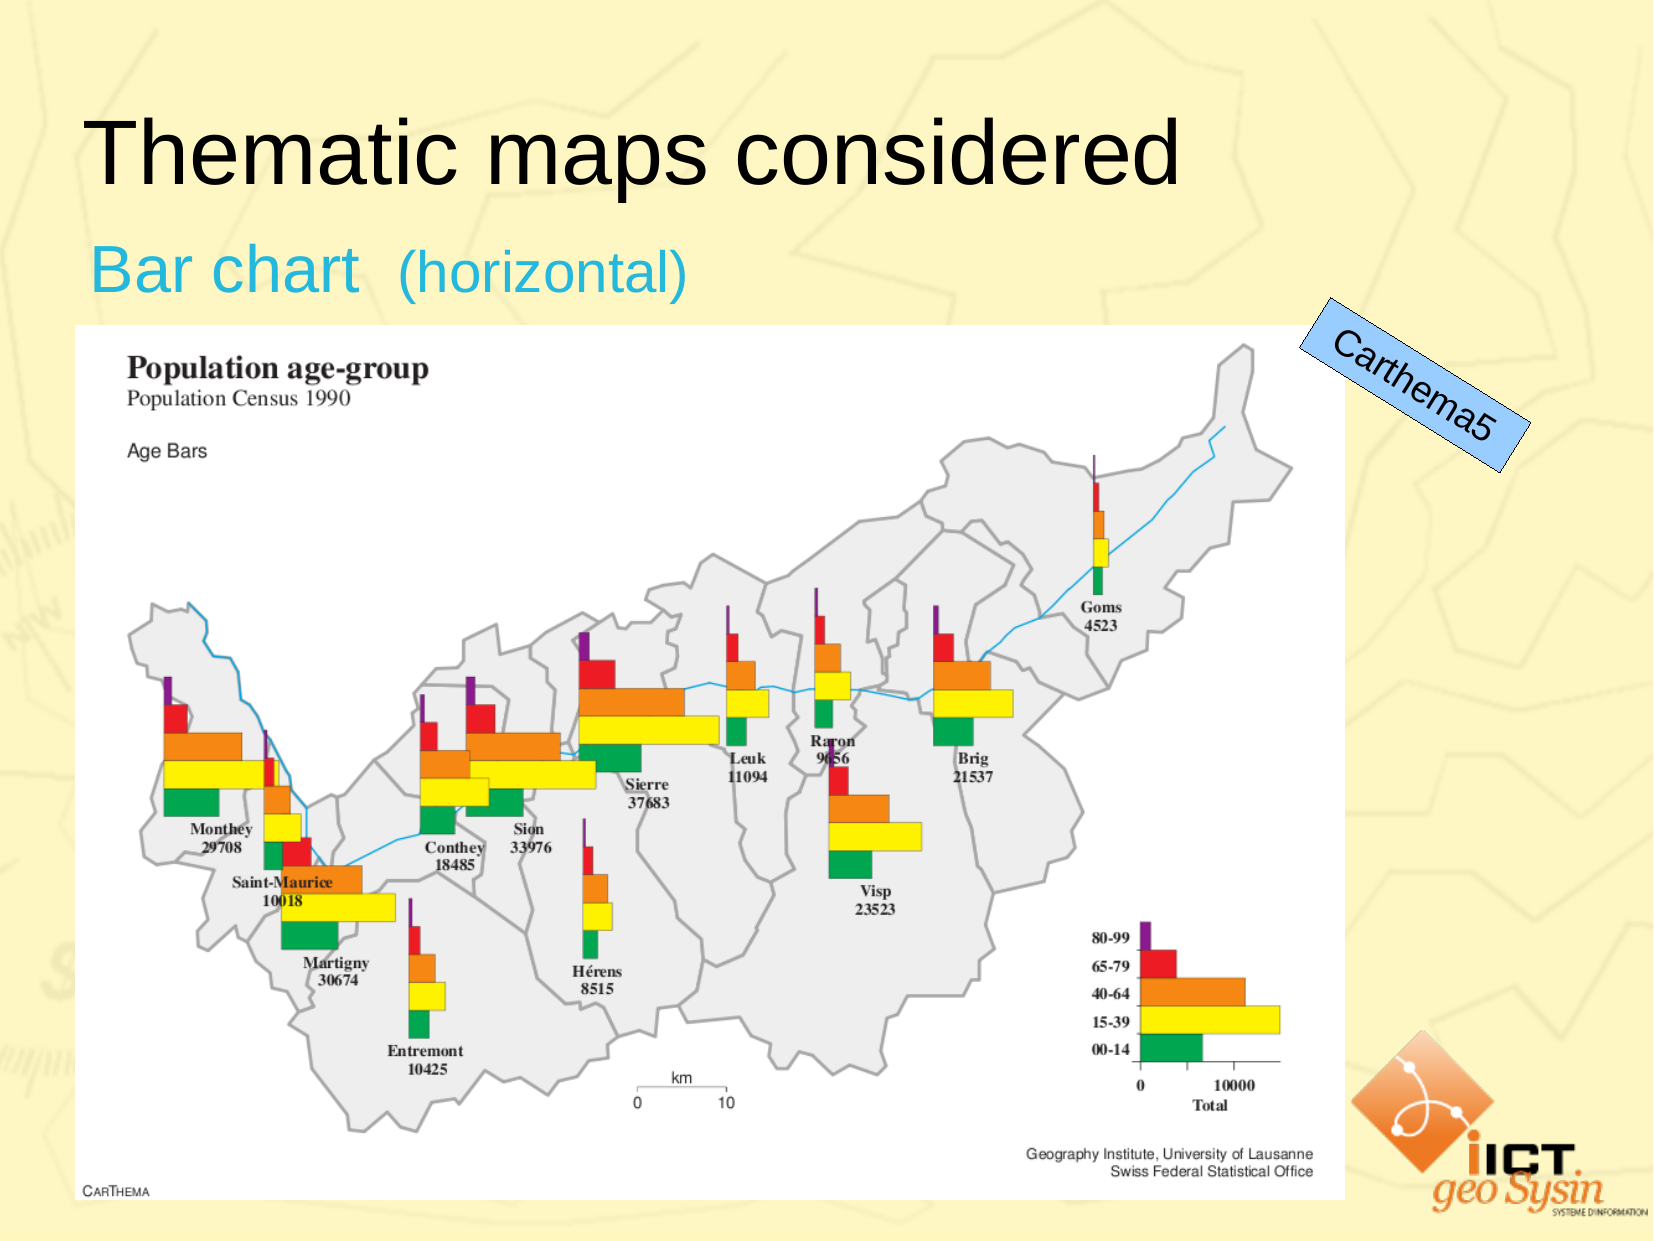

# Thematic maps considered
Bar chart (horizontal)
Carthema5